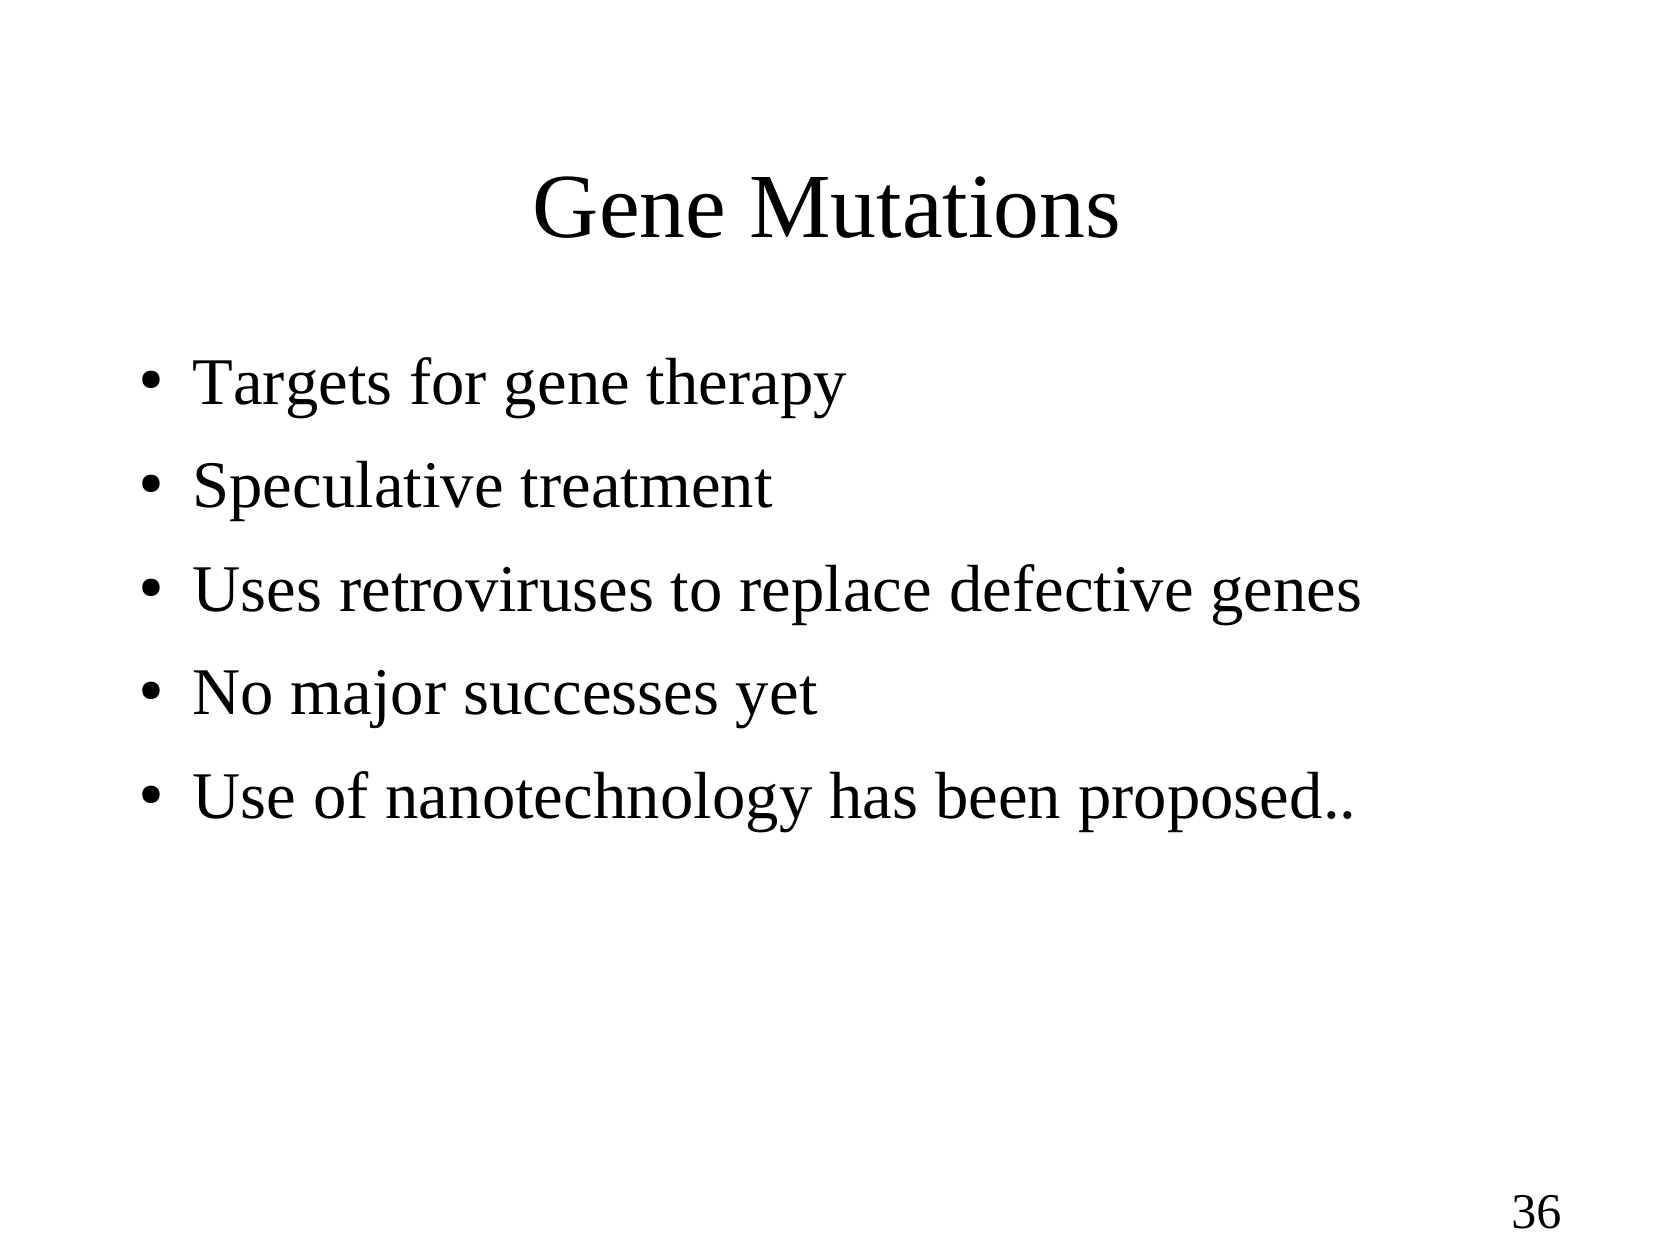

# Gene Mutations
Targets for gene therapy
Speculative treatment
Uses retroviruses to replace defective genes
No major successes yet
Use of nanotechnology has been proposed..